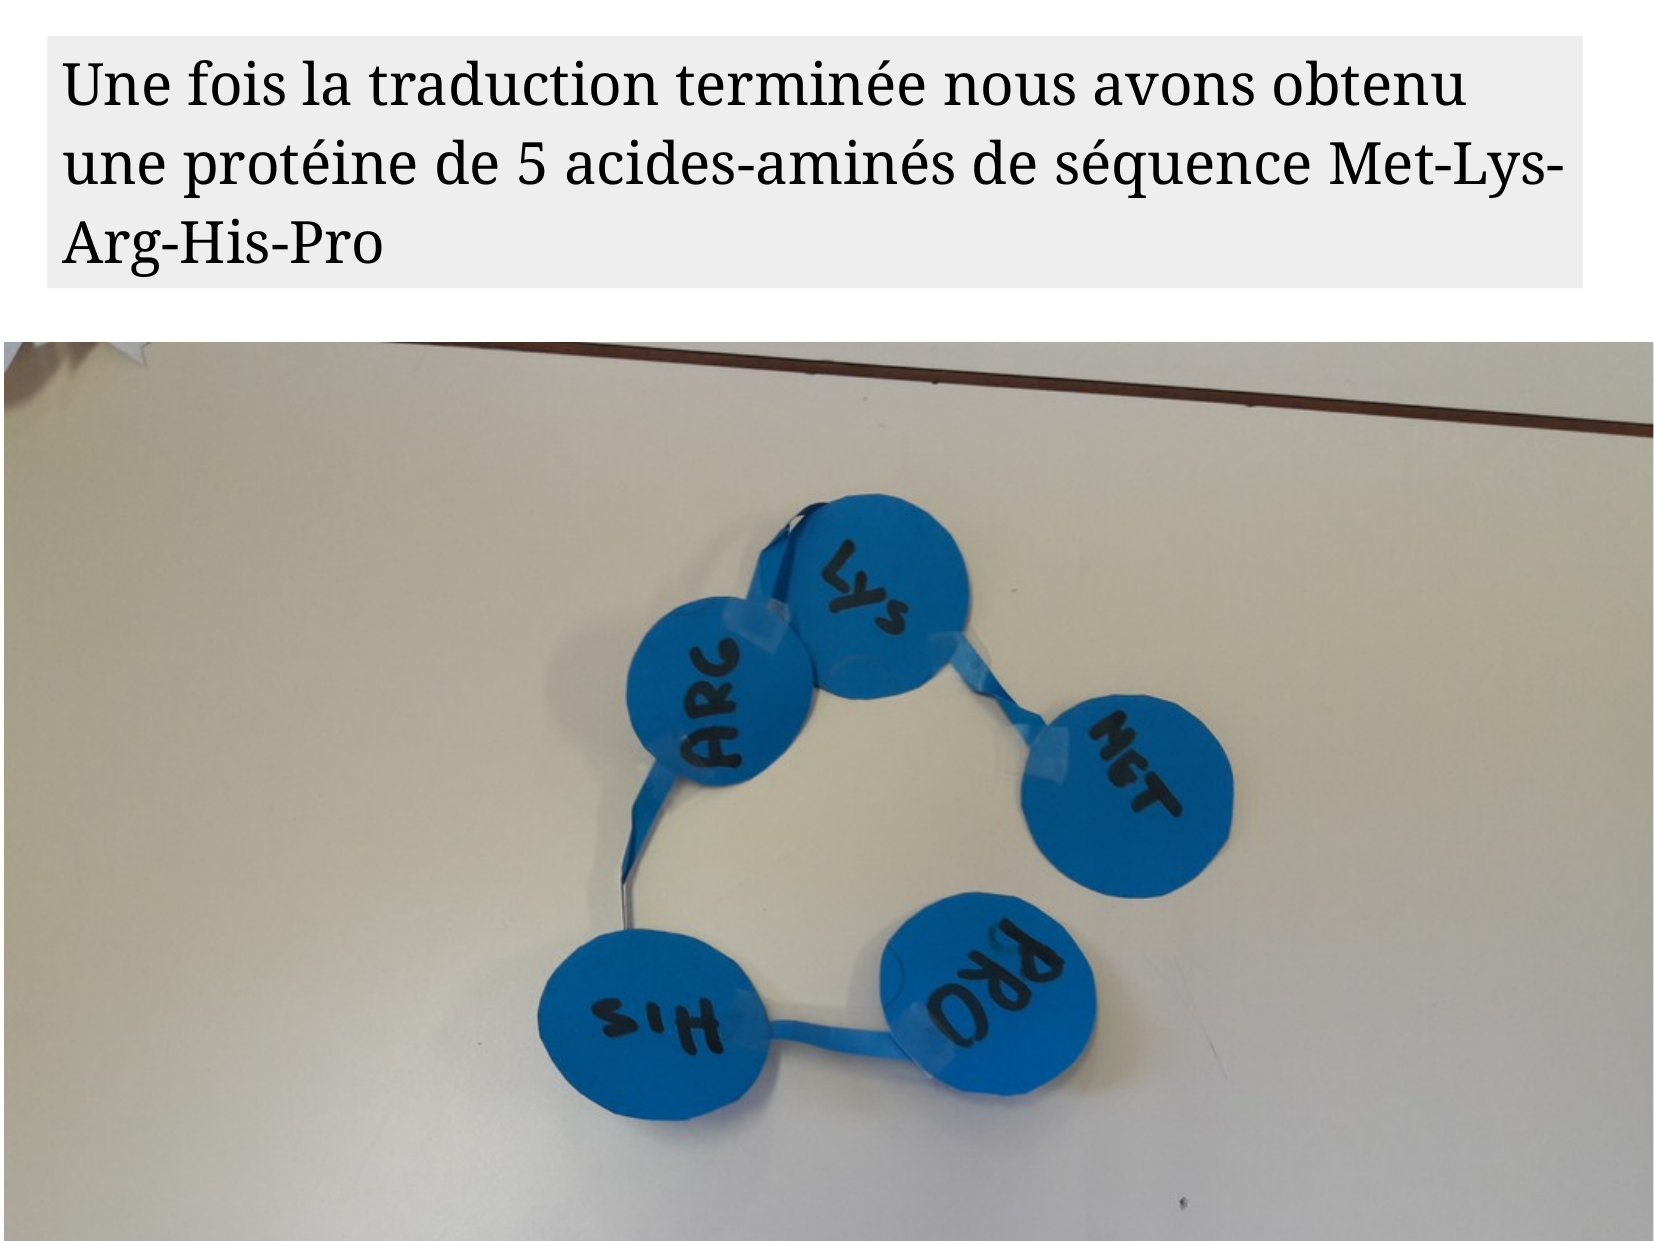

Une fois la traduction terminée nous avons obtenu une protéine de 5 acides-aminés de séquence Met-Lys-Arg-His-Pro